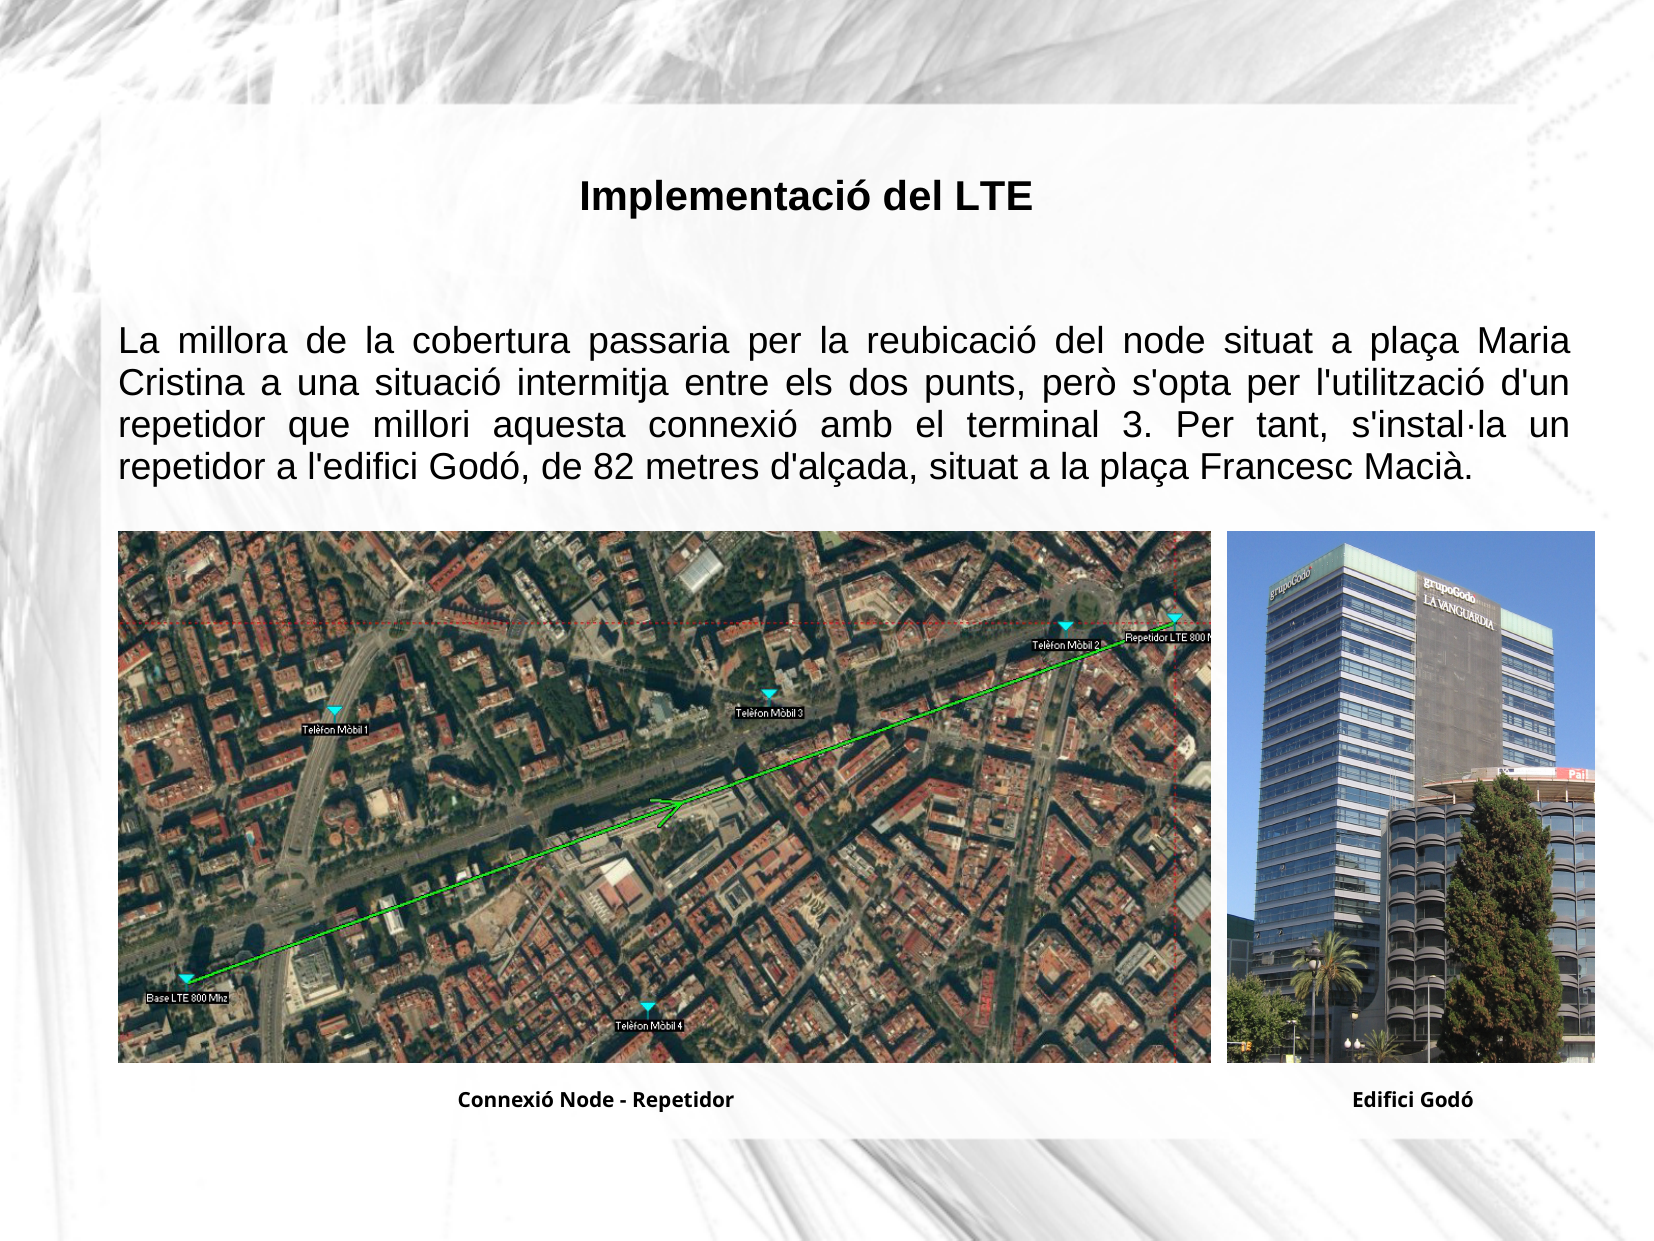

Implementació del LTE
# La millora de la cobertura passaria per la reubicació del node situat a plaça Maria Cristina a una situació intermitja entre els dos punts, però s'opta per l'utilització d'un repetidor que millori aquesta connexió amb el terminal 3. Per tant, s'instal·la un repetidor a l'edifici Godó, de 82 metres d'alçada, situat a la plaça Francesc Macià.
Connexió Node - Repetidor
Edifici Godó